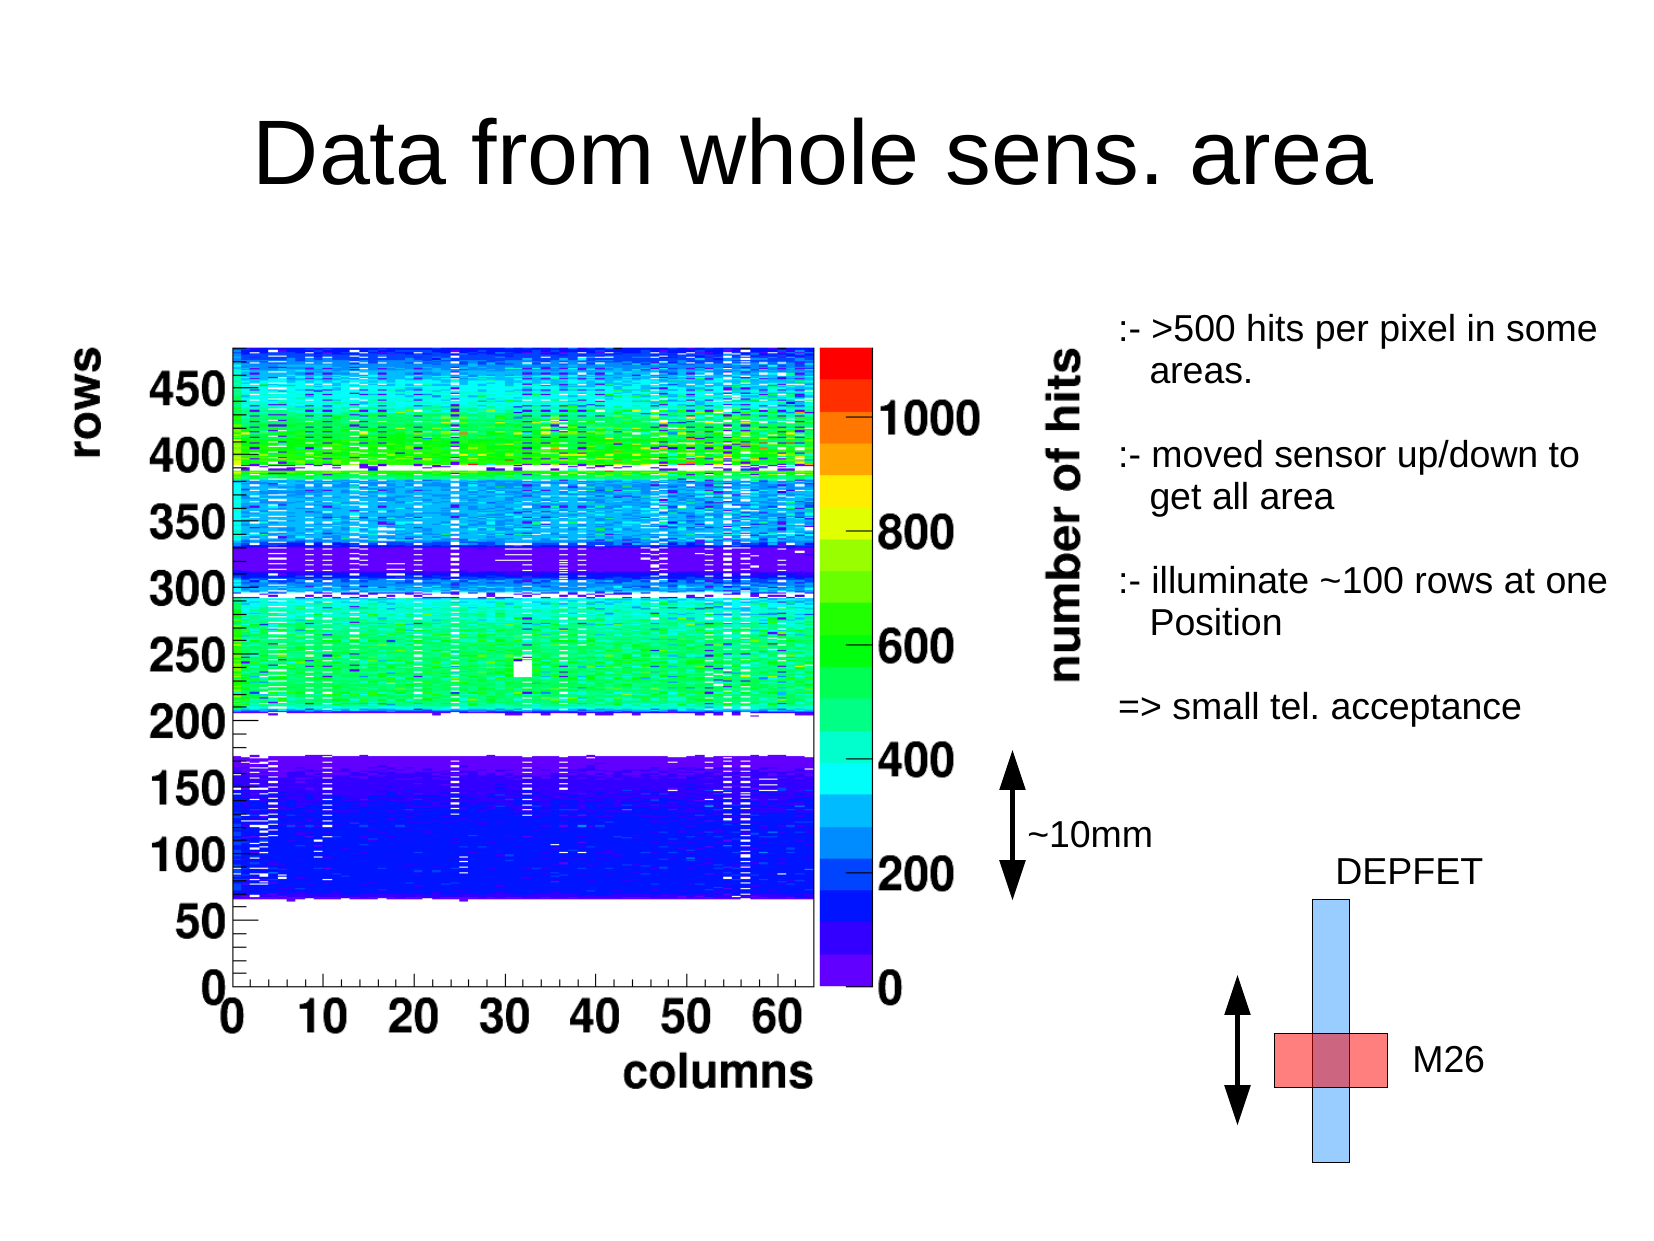

# Data from whole sens. area
:- >500 hits per pixel in some
 areas.
:- moved sensor up/down to
 get all area
:- illuminate ~100 rows at one
 Position
=> small tel. acceptance
~10mm
DEPFET
M26